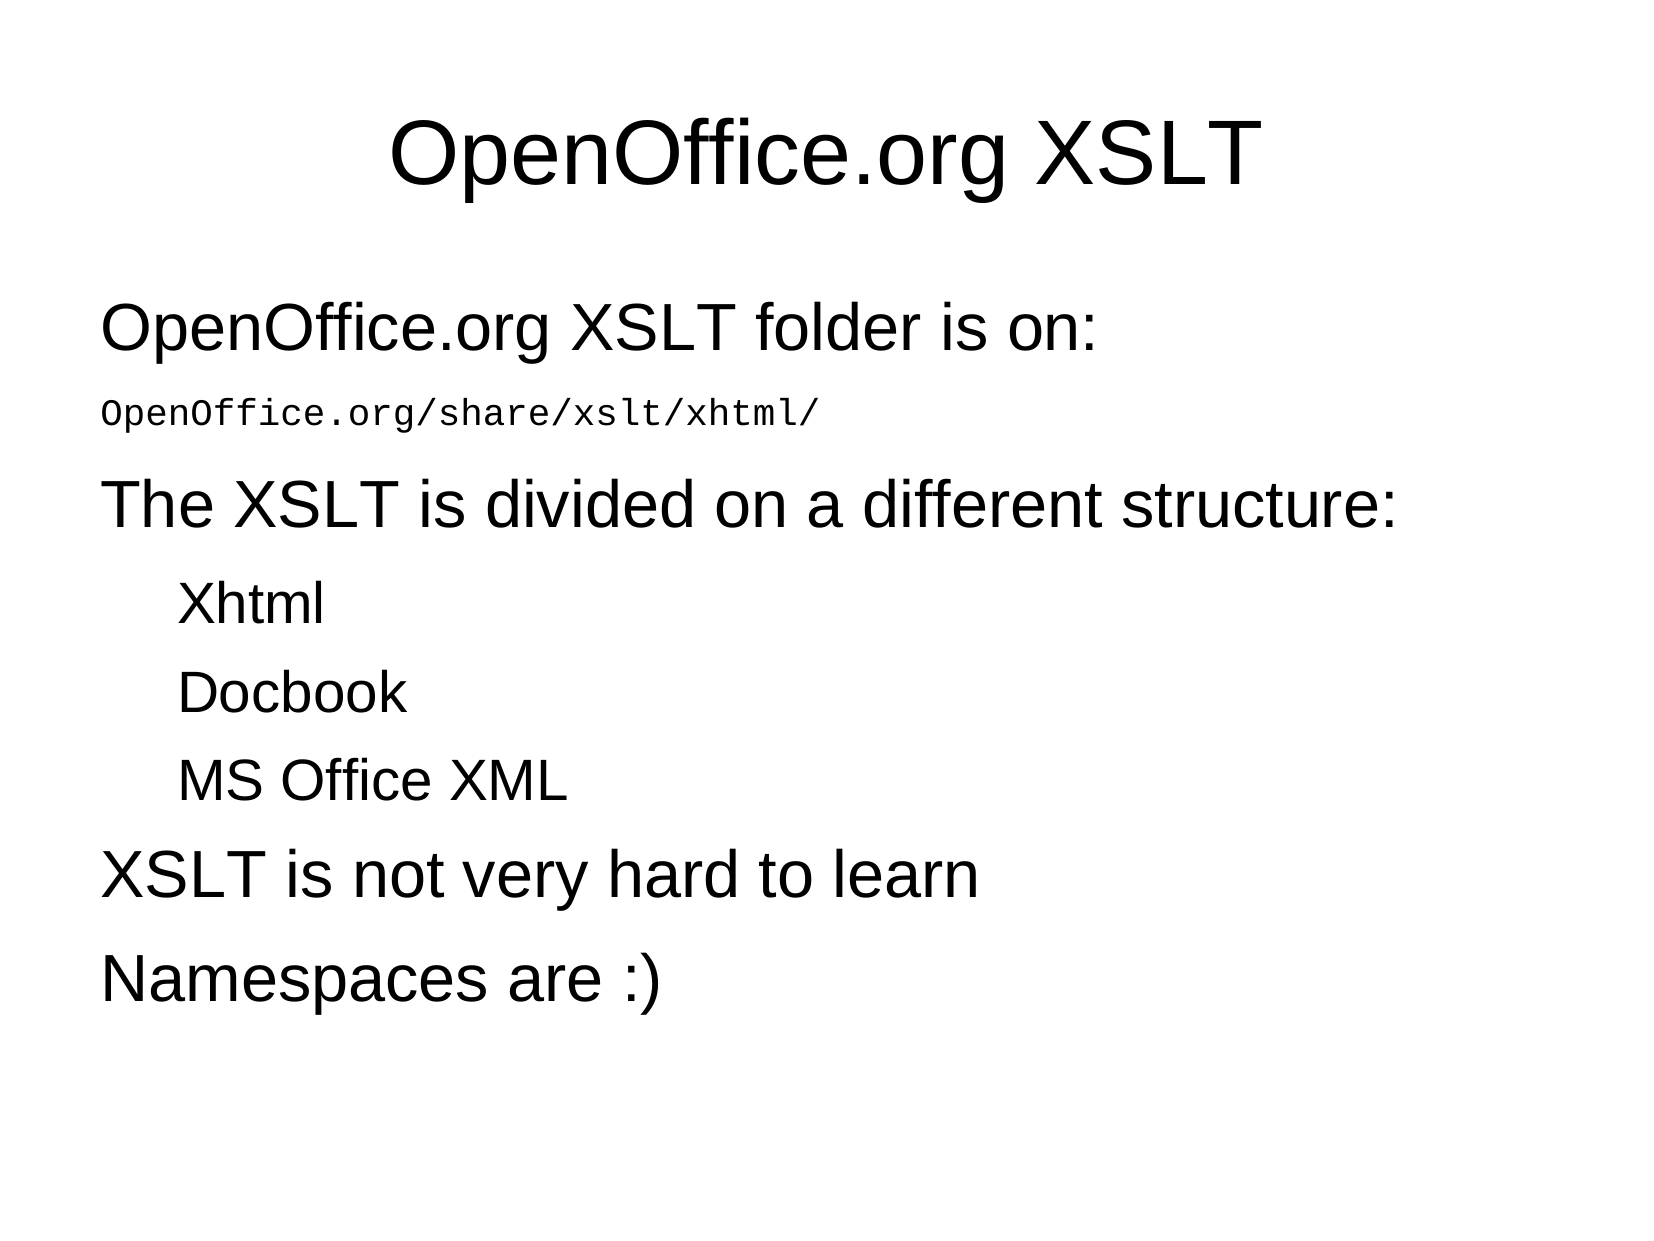

# OpenOffice.org XSLT
OpenOffice.org XSLT folder is on:
OpenOffice.org/share/xslt/xhtml/
The XSLT is divided on a different structure:
Xhtml
Docbook
MS Office XML
XSLT is not very hard to learn
Namespaces are :)